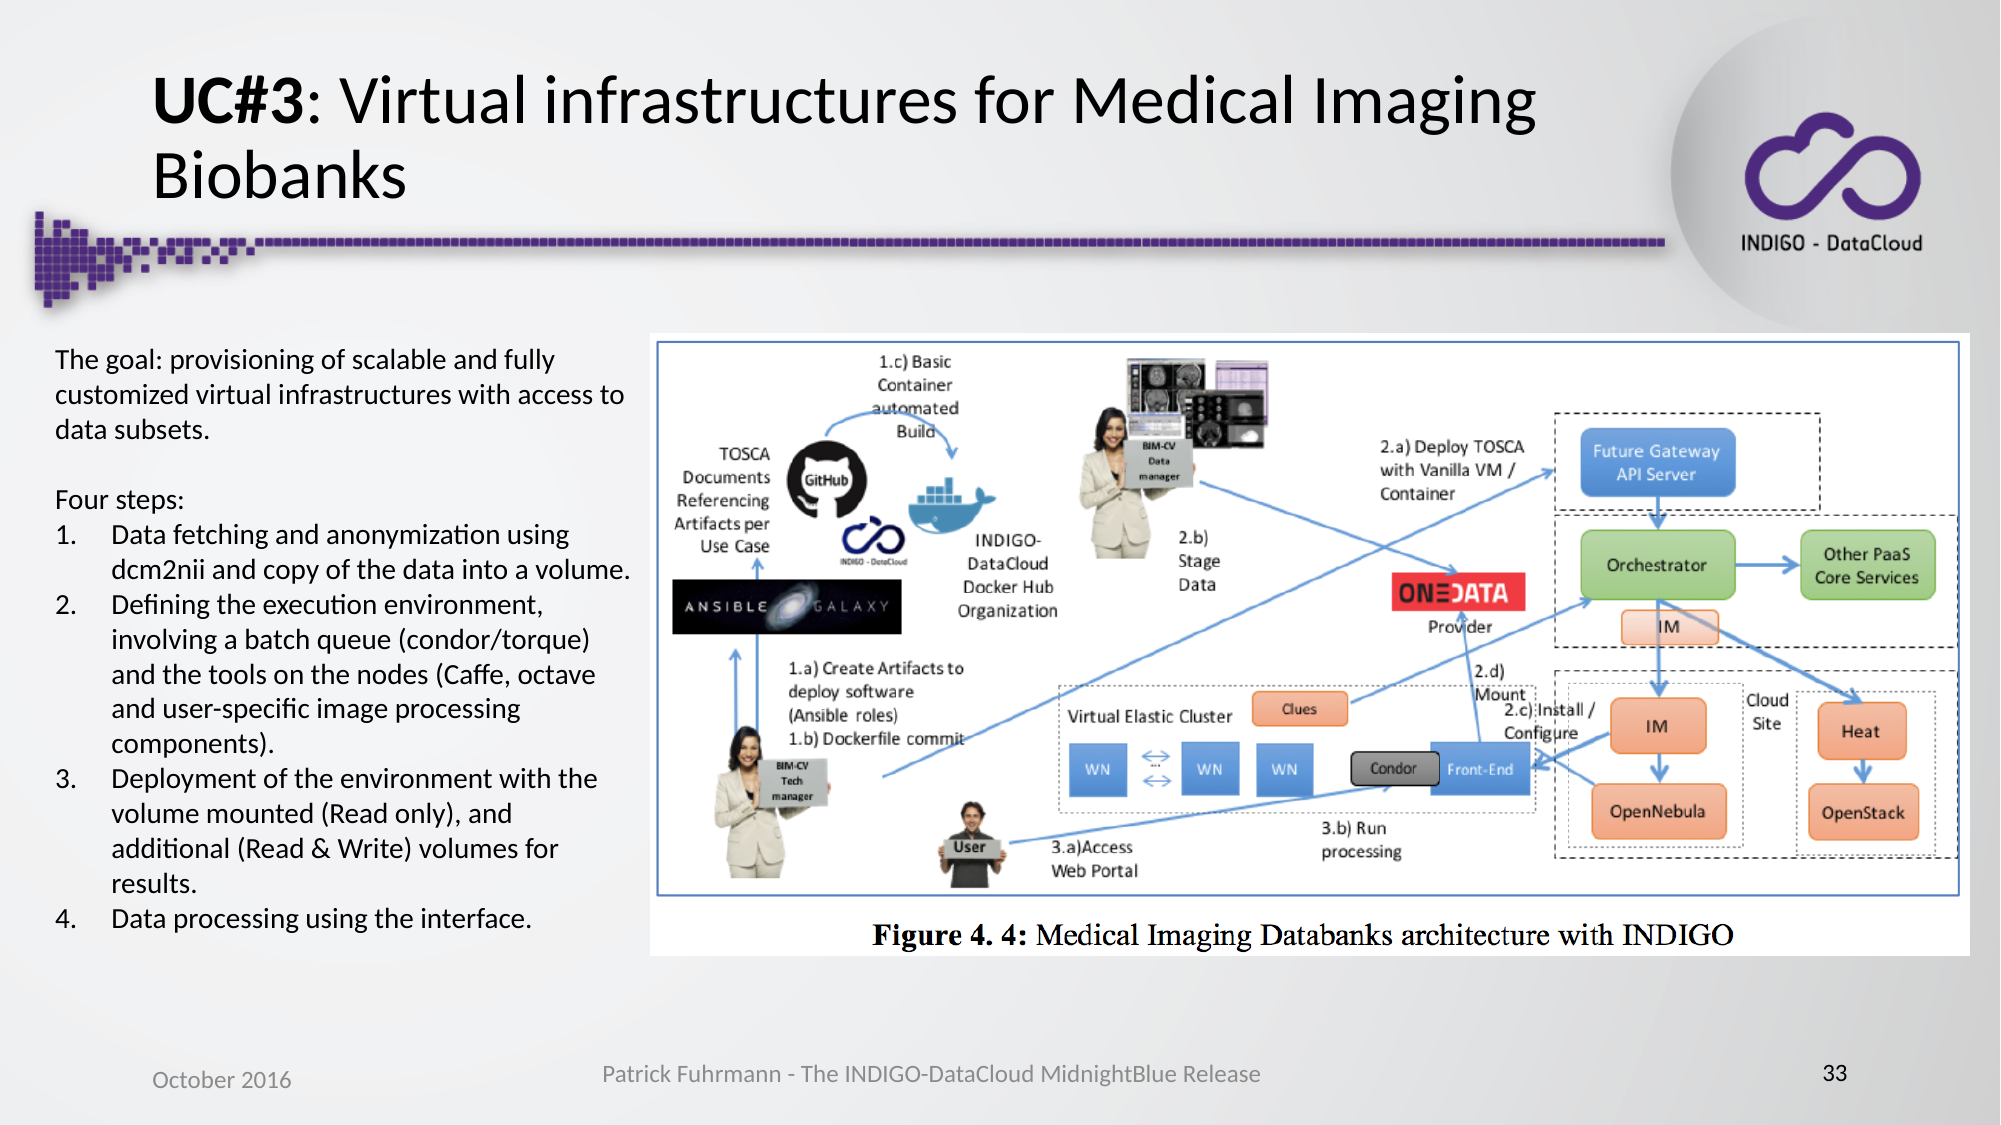

# UC#3: Virtual infrastructures for Medical Imaging Biobanks
The goal: provisioning of scalable and fully customized virtual infrastructures with access to data subsets.
Four steps:
Data fetching and anonymization using dcm2nii and copy of the data into a volume.
Defining the execution environment, involving a batch queue (condor/torque) and the tools on the nodes (Caffe, octave and user-specific image processing components).
Deployment of the environment with the volume mounted (Read only), and additional (Read & Write) volumes for results.
Data processing using the interface.
Patrick Fuhrmann - The INDIGO-DataCloud MidnightBlue Release
October 2016